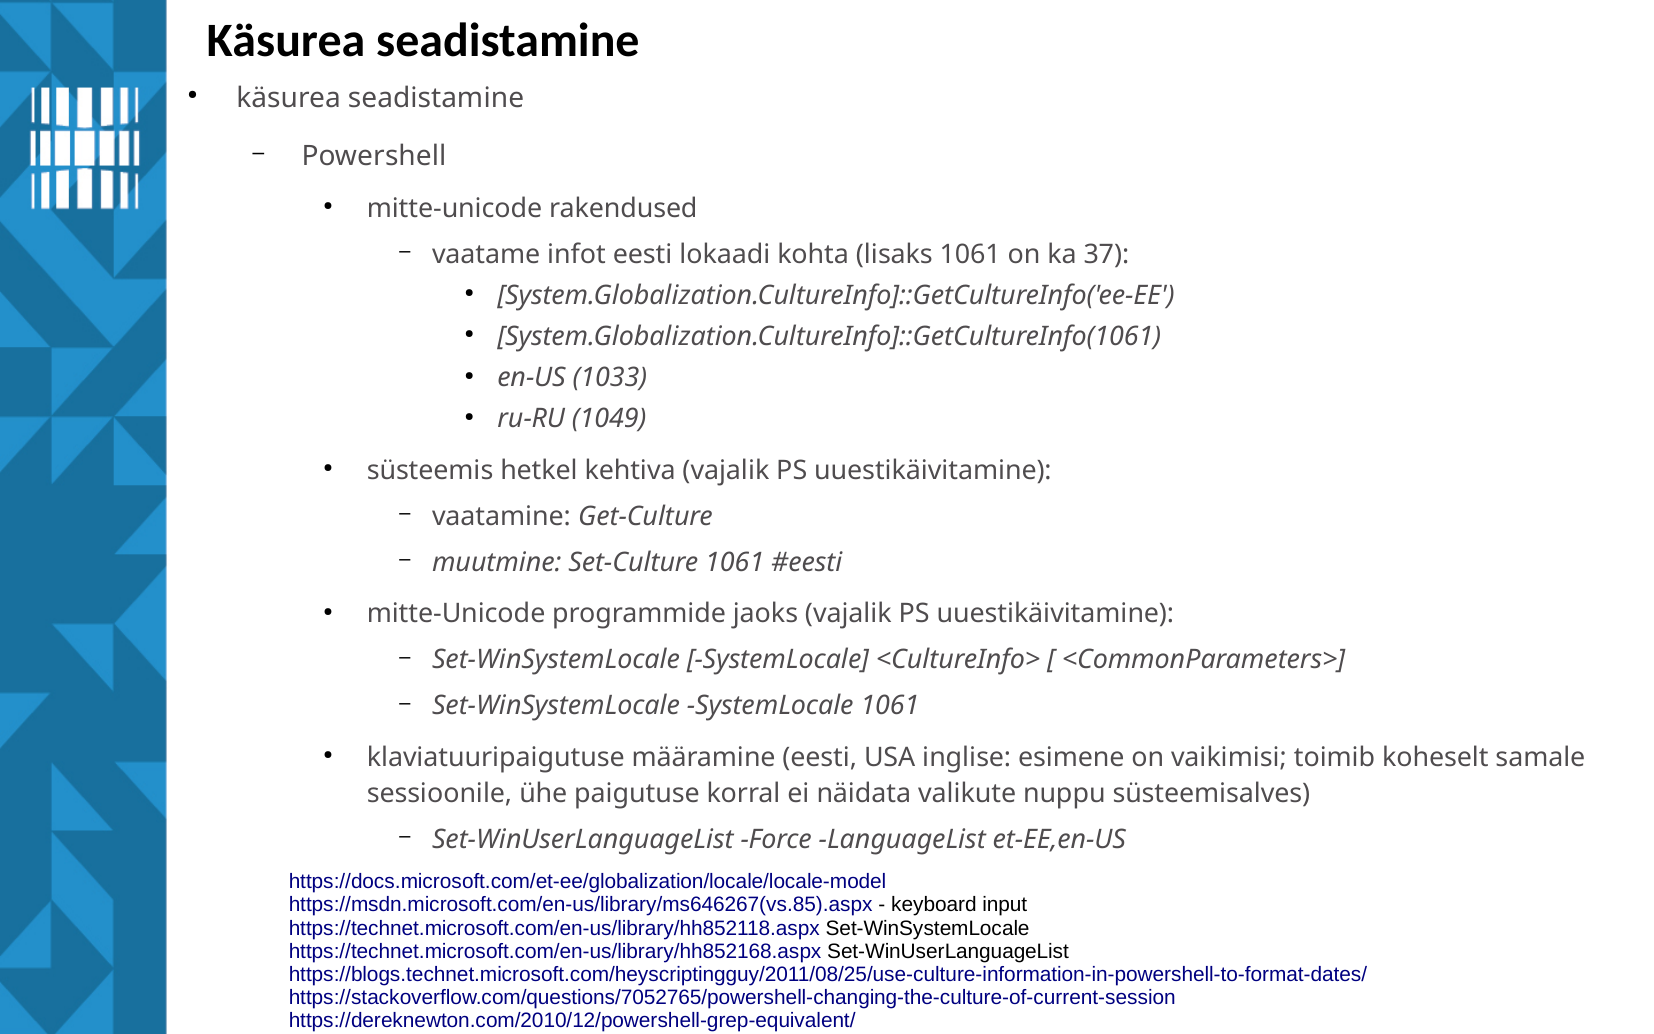

# Käsurea seadistamine
käsurea seadistamine
Powershell
mitte-unicode rakendused
vaatame infot eesti lokaadi kohta (lisaks 1061 on ka 37):
[System.Globalization.CultureInfo]::GetCultureInfo('ee-EE')
[System.Globalization.CultureInfo]::GetCultureInfo(1061)
en-US (1033)
ru-RU (1049)
süsteemis hetkel kehtiva (vajalik PS uuestikäivitamine):
vaatamine: Get-Culture
muutmine: Set-Culture 1061 #eesti
mitte-Unicode programmide jaoks (vajalik PS uuestikäivitamine):
Set-WinSystemLocale [-SystemLocale] <CultureInfo> [ <CommonParameters>]
Set-WinSystemLocale -SystemLocale 1061
klaviatuuripaigutuse määramine (eesti, USA inglise: esimene on vaikimisi; toimib koheselt samale sessioonile, ühe paigutuse korral ei näidata valikute nuppu süsteemisalves)
Set-WinUserLanguageList -Force -LanguageList et-EE,en-US
https://docs.microsoft.com/et-ee/globalization/locale/locale-model
https://msdn.microsoft.com/en-us/library/ms646267(vs.85).aspx - keyboard input
https://technet.microsoft.com/en-us/library/hh852118.aspx Set-WinSystemLocale
https://technet.microsoft.com/en-us/library/hh852168.aspx Set-WinUserLanguageList
https://blogs.technet.microsoft.com/heyscriptingguy/2011/08/25/use-culture-information-in-powershell-to-format-dates/
https://stackoverflow.com/questions/7052765/powershell-changing-the-culture-of-current-session
https://dereknewton.com/2010/12/powershell-grep-equivalent/